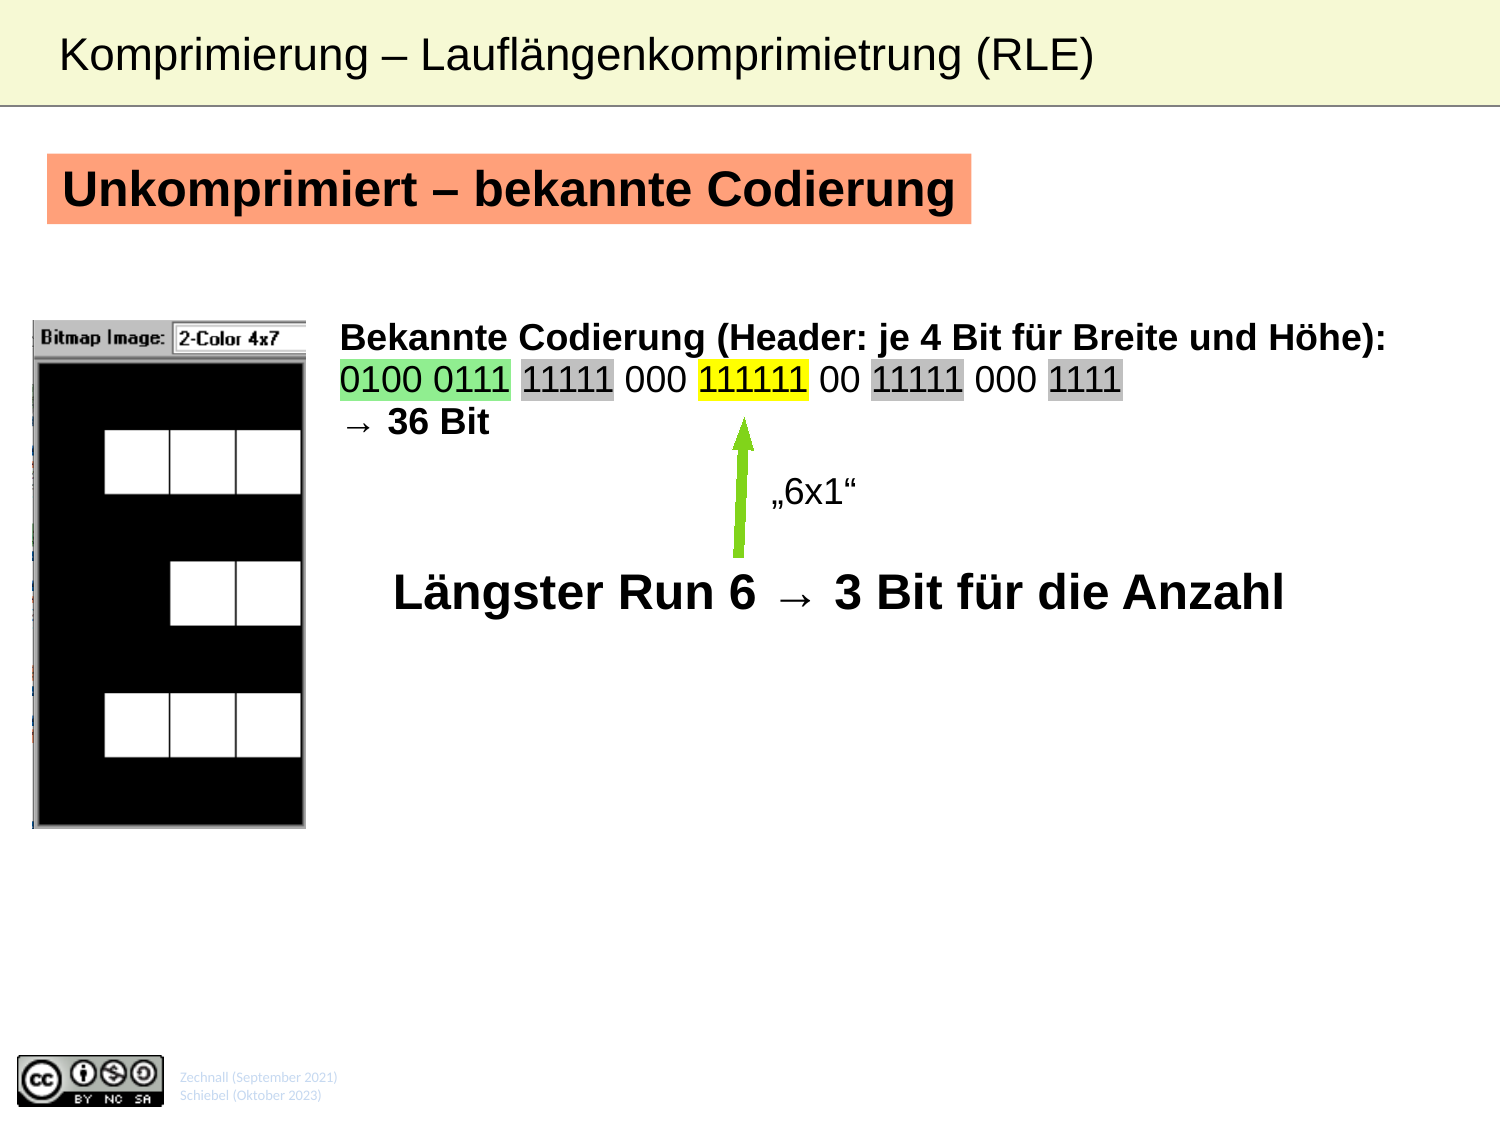

# Komprimierung – Lauflängenkomprimietrung (RLE)
Unkomprimiert – bekannte Codierung
Bekannte Codierung (Header: je 4 Bit für Breite und Höhe):
0100 0111 11111 000 111111 00 11111 000 1111
→ 36 Bit
„6x1“
Längster Run 6 → 3 Bit für die Anzahl